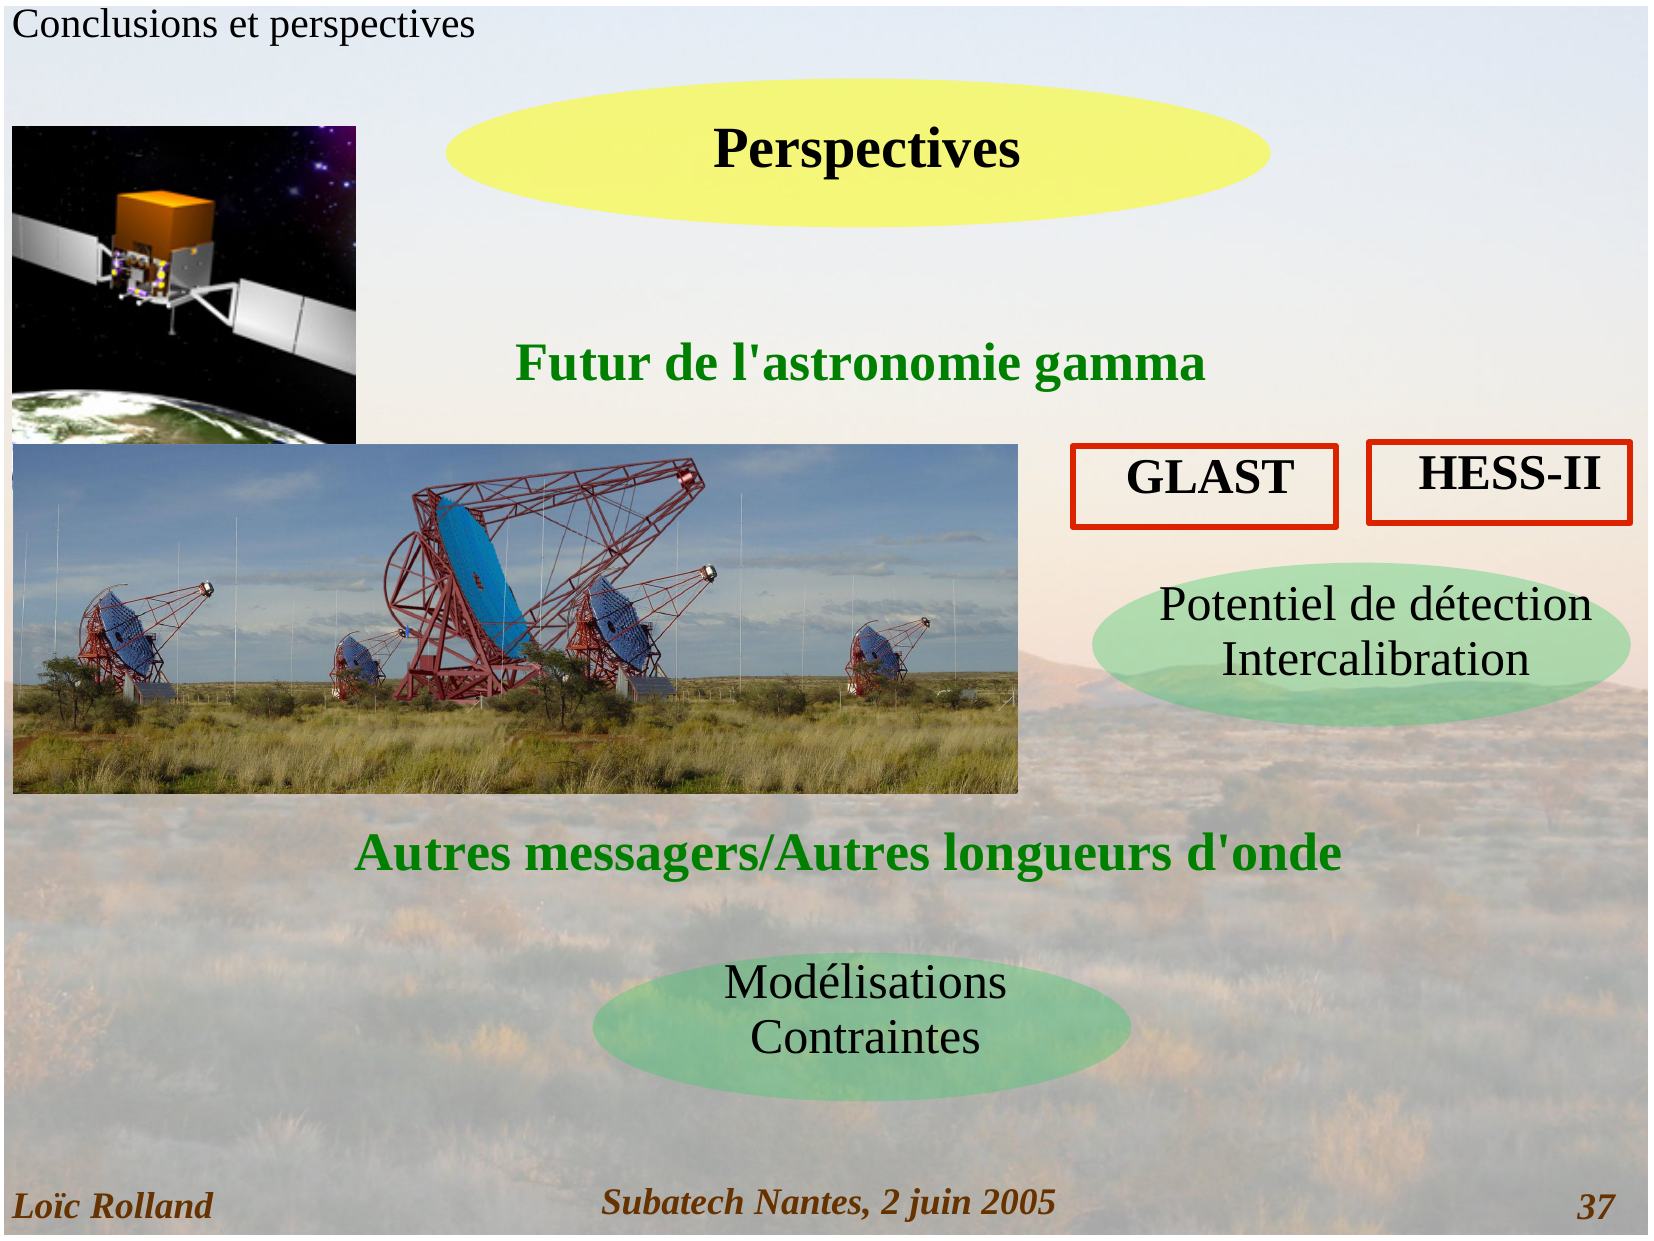

Conclusions et perspectives
Perspectives
# Futur de l'astronomie gamma
 HESS-II
 GLAST
Potentiel de détection
Intercalibration
Autres messagers/Autres longueurs d'onde
Modélisations
Contraintes